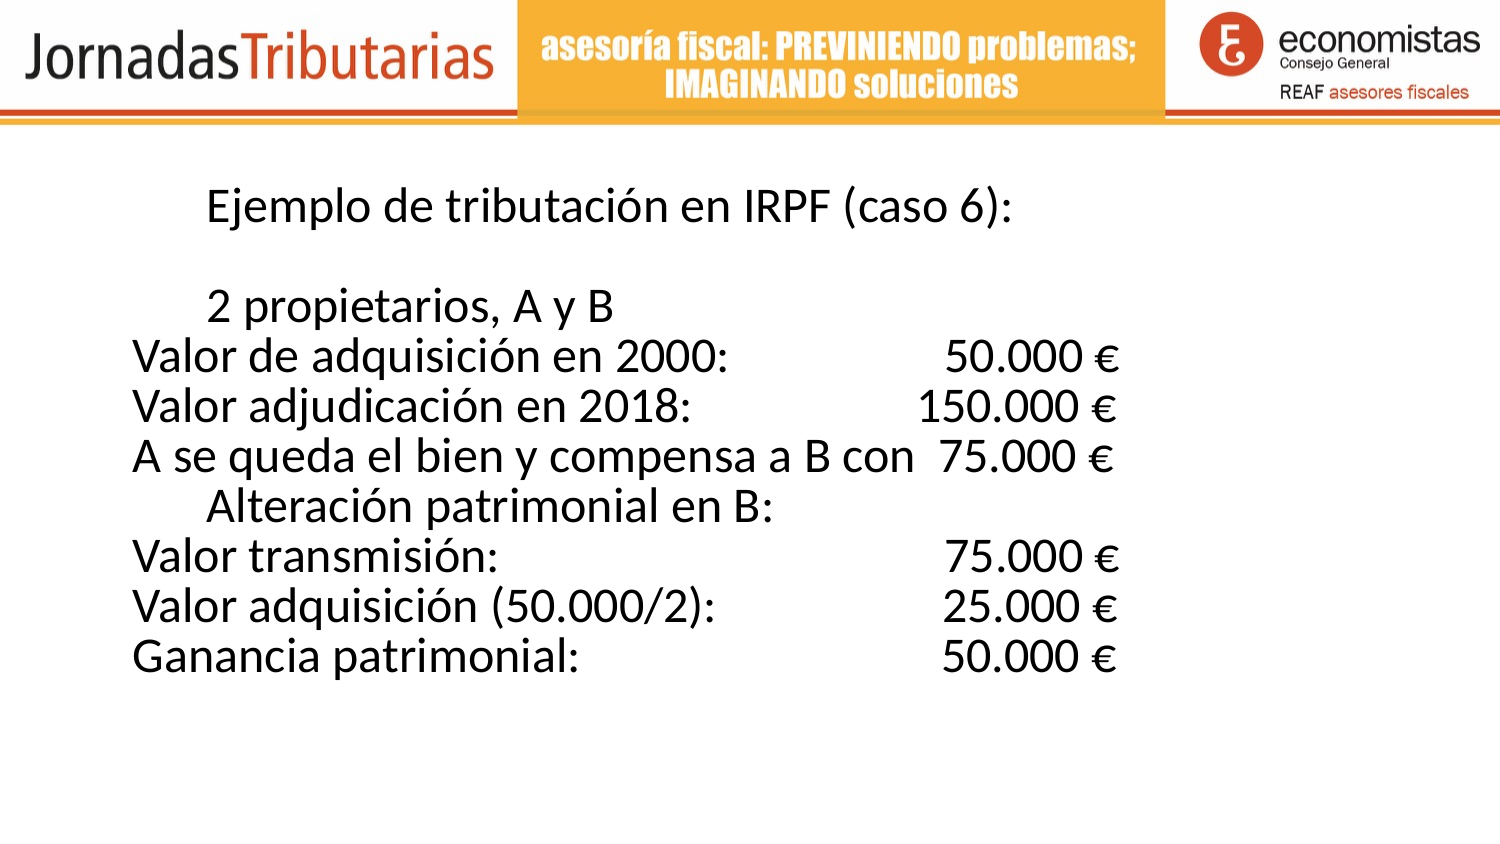

Ejemplo de tributación en IRPF (caso 6):
	2 propietarios, A y B
Valor de adquisición en 2000: 			50.000 €
Valor adjudicación en 2018: 			 150.000 €
A se queda el bien y compensa a B con 75.000 €
	Alteración patrimonial en B:
Valor transmisión:	 	75.000 €
Valor adquisición (50.000/2): 25.000 €
Ganancia patrimonial: 50.000 €